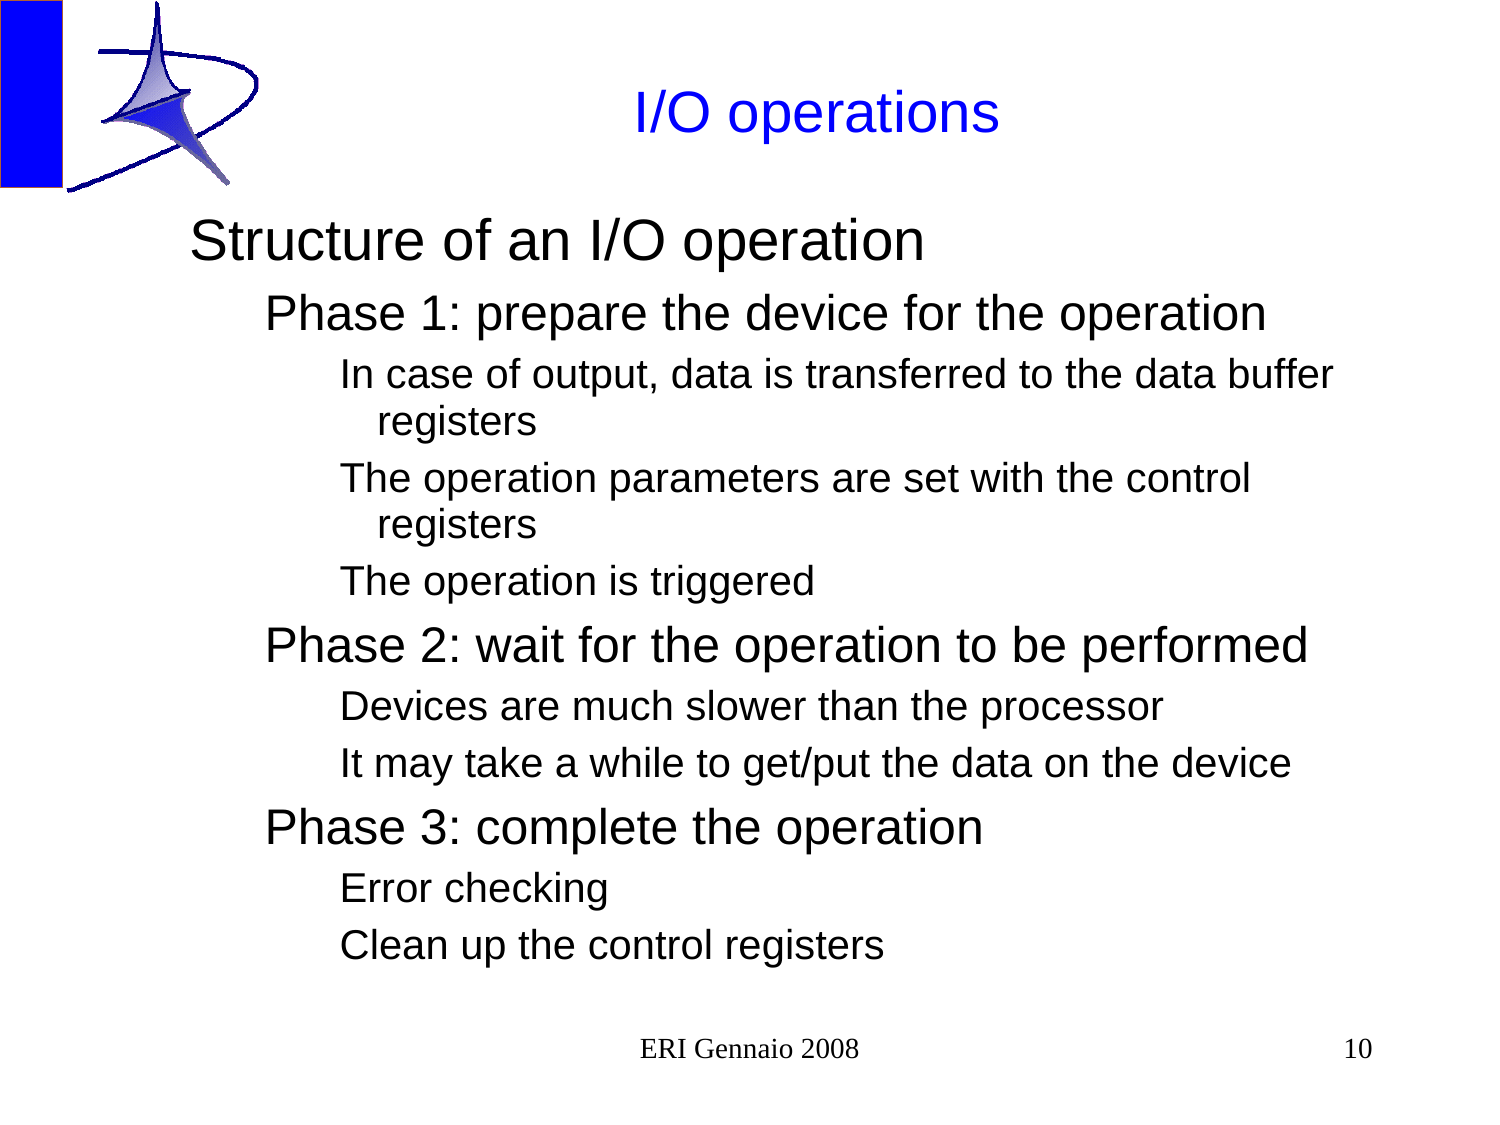

# I/O operations
Structure of an I/O operation
Phase 1: prepare the device for the operation
In case of output, data is transferred to the data buffer registers
The operation parameters are set with the control registers
The operation is triggered
Phase 2: wait for the operation to be performed
Devices are much slower than the processor
It may take a while to get/put the data on the device
Phase 3: complete the operation
Error checking
Clean up the control registers
ERI Gennaio 2008
10